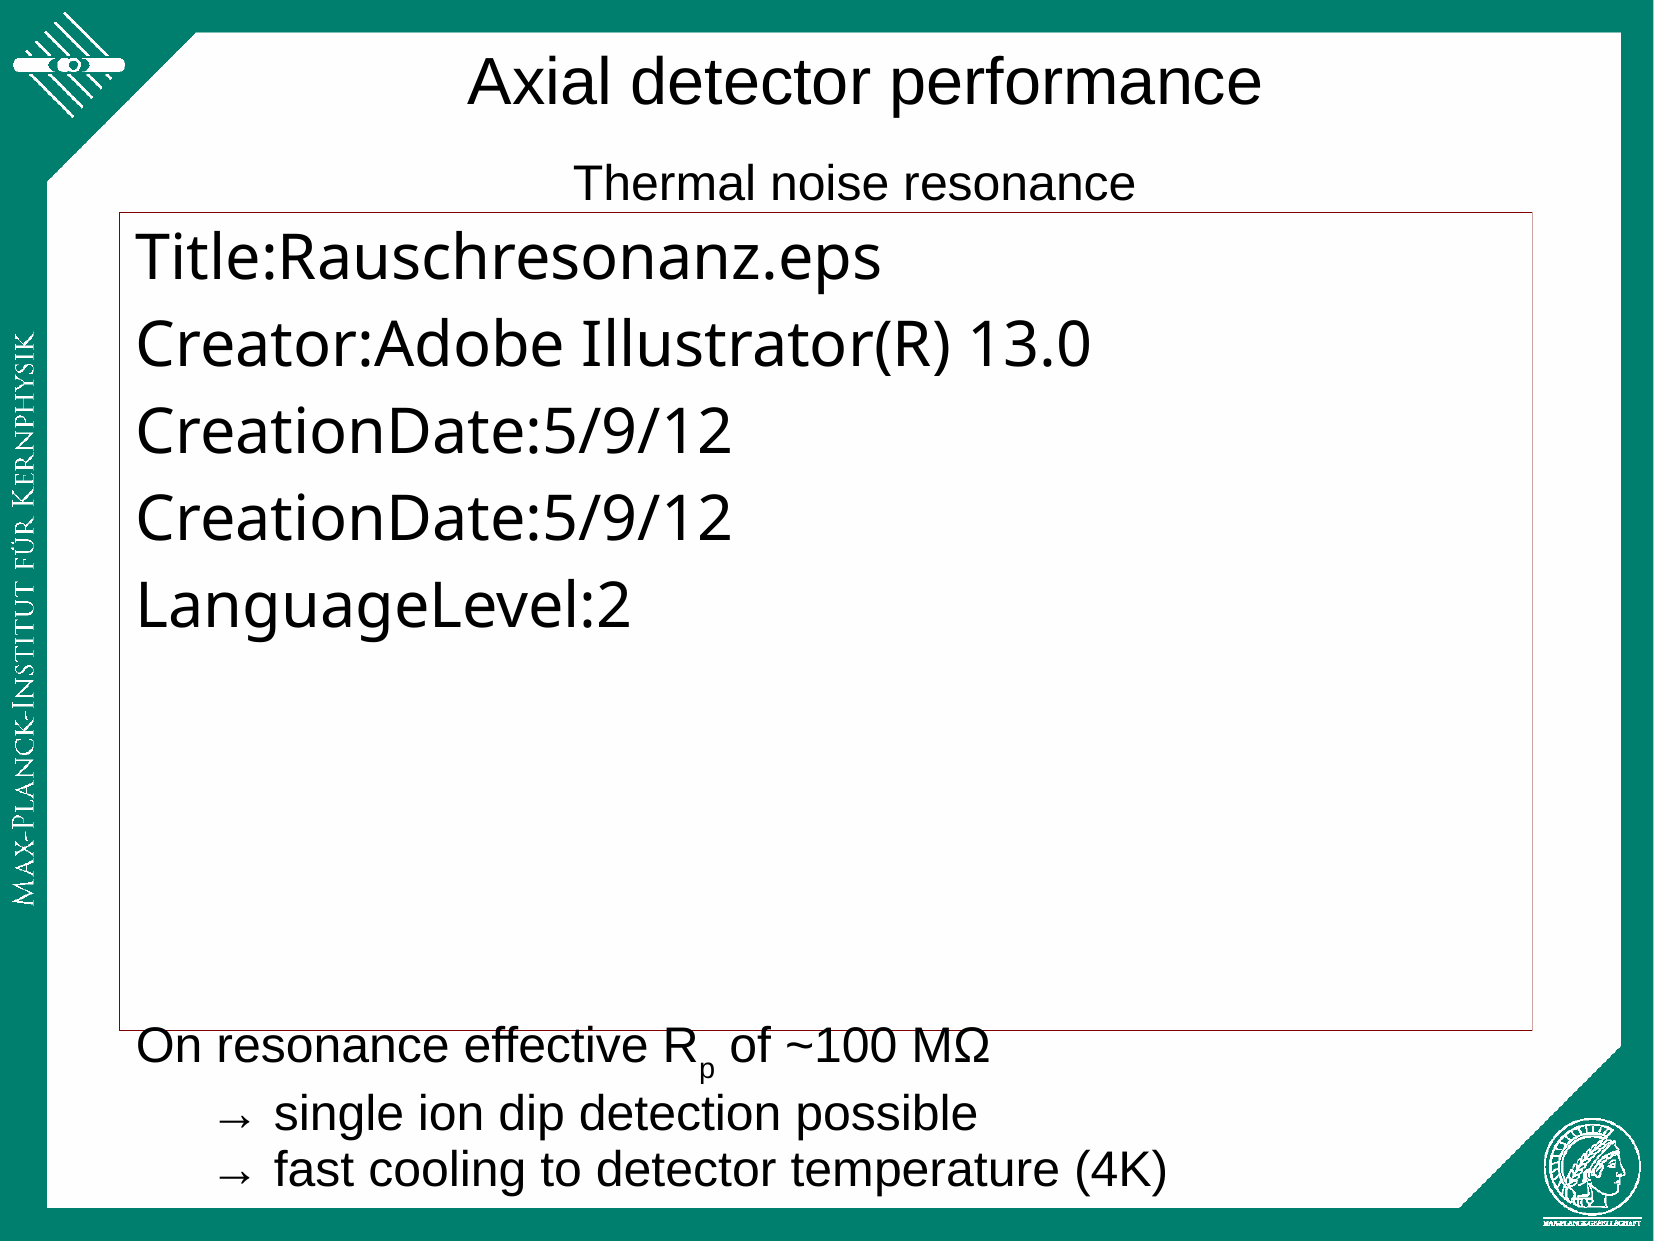

Axial detector performance
Thermal noise resonance
On resonance effective Rp of ~100 MΩ
	→ single ion dip detection possible
	→ fast cooling to detector temperature (4K)